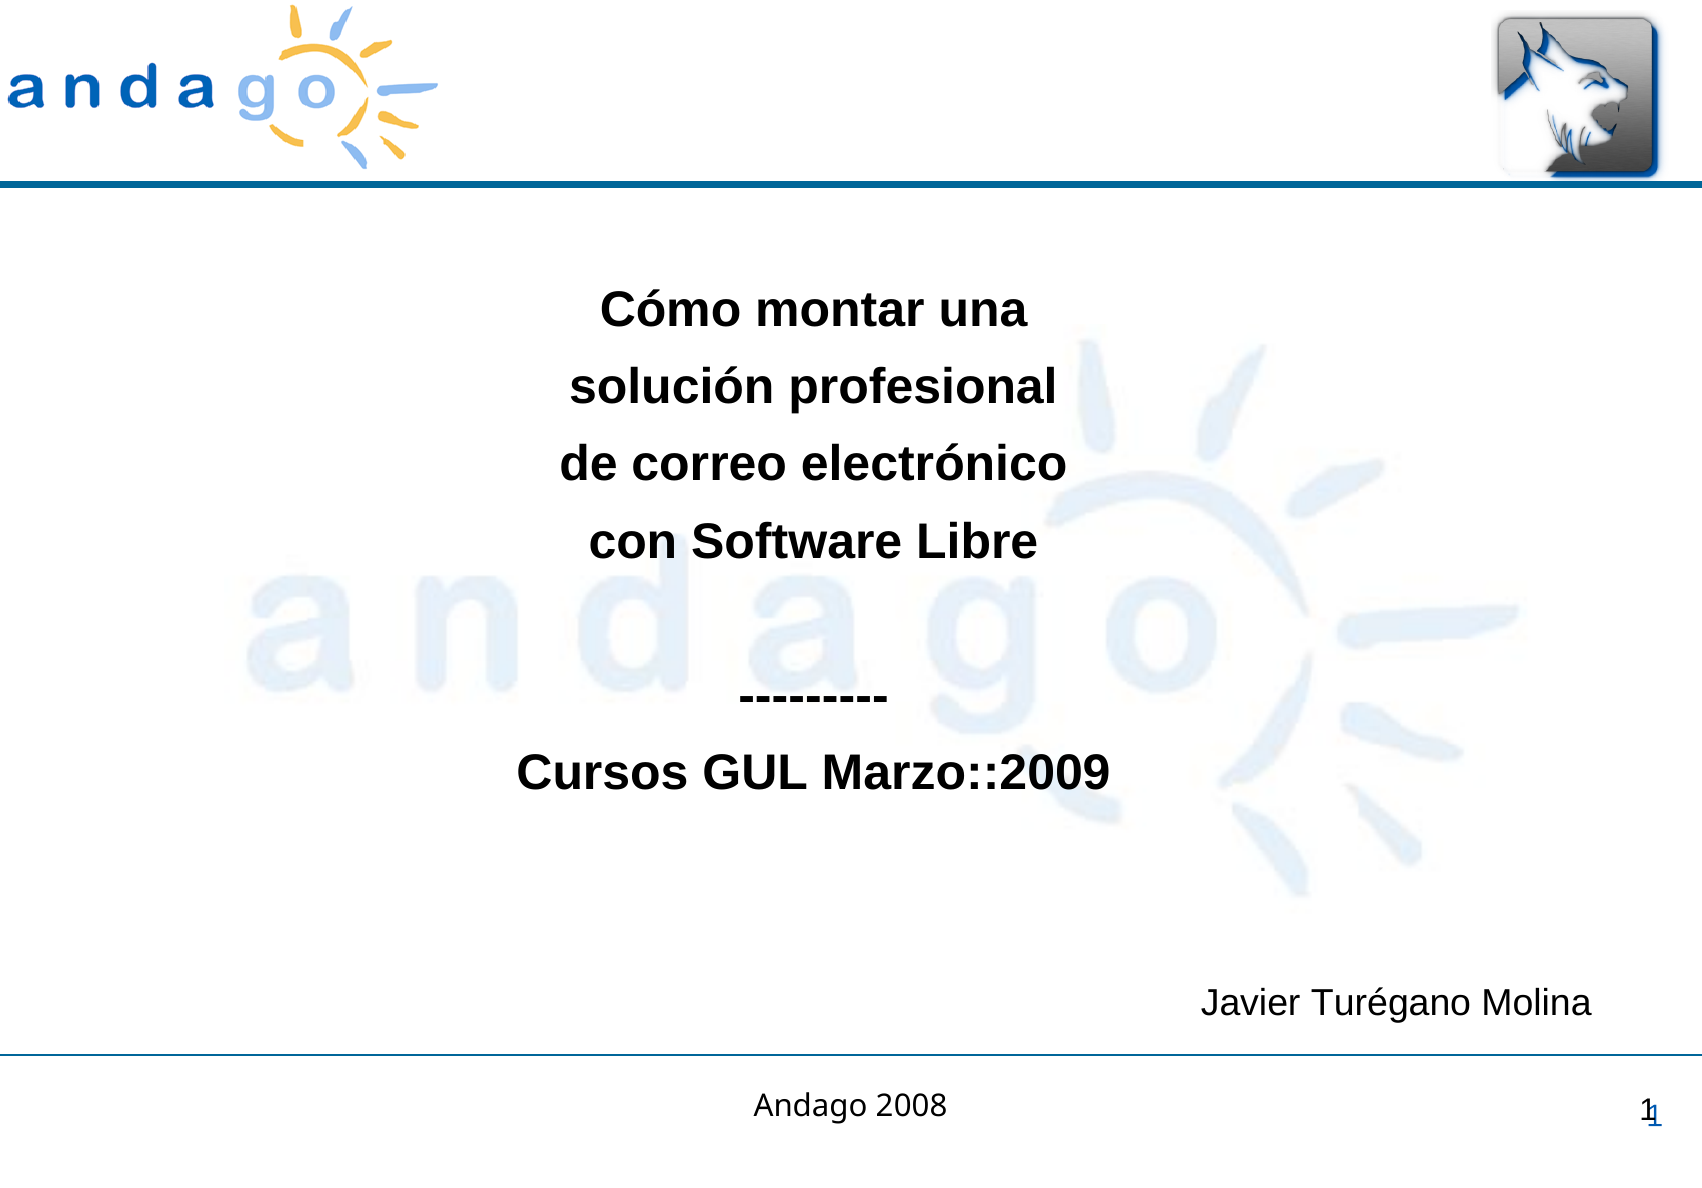

Cómo montar una
solución profesional
de correo electrónico
con Software Libre
---------
Cursos GUL Marzo::2009
Javier Turégano Molina